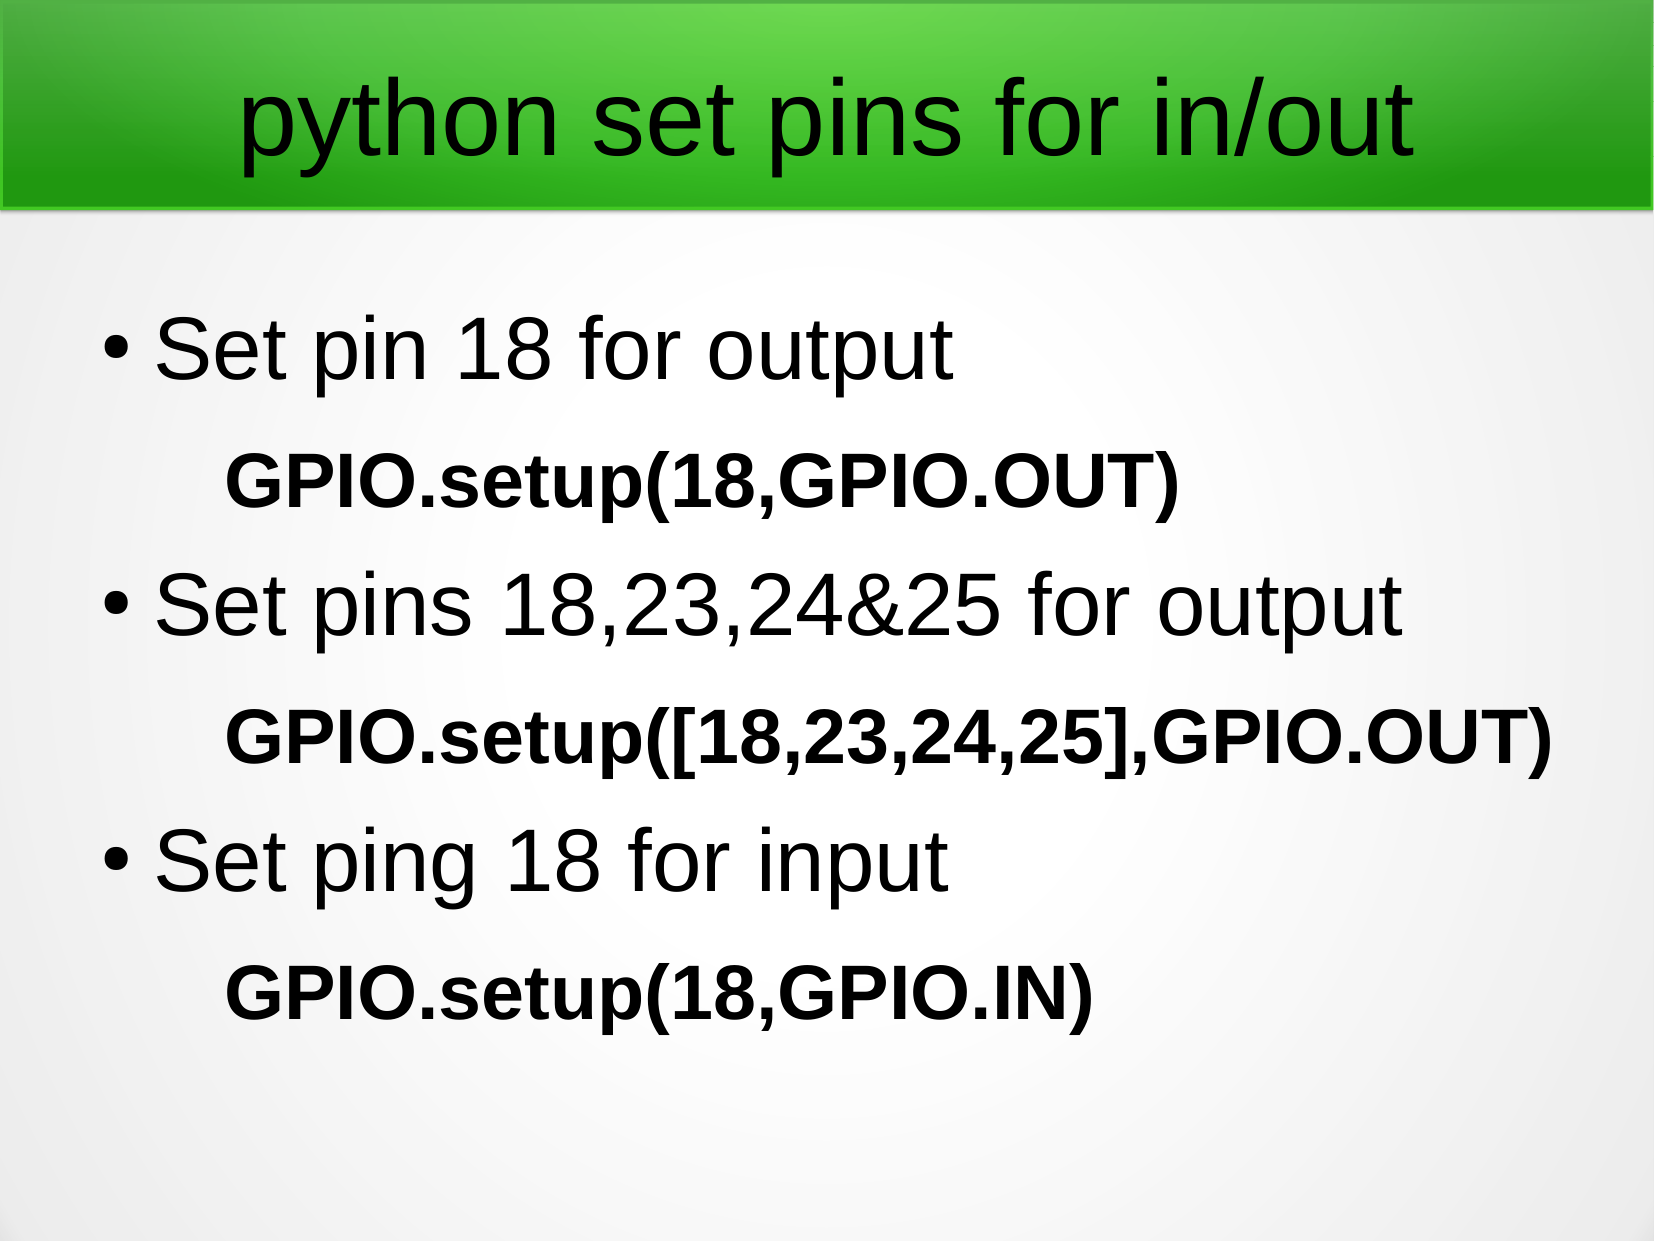

# python set pins for in/out
Set pin 18 for output
GPIO.setup(18,GPIO.OUT)
Set pins 18,23,24&25 for output
GPIO.setup([18,23,24,25],GPIO.OUT)
Set ping 18 for input
GPIO.setup(18,GPIO.IN)